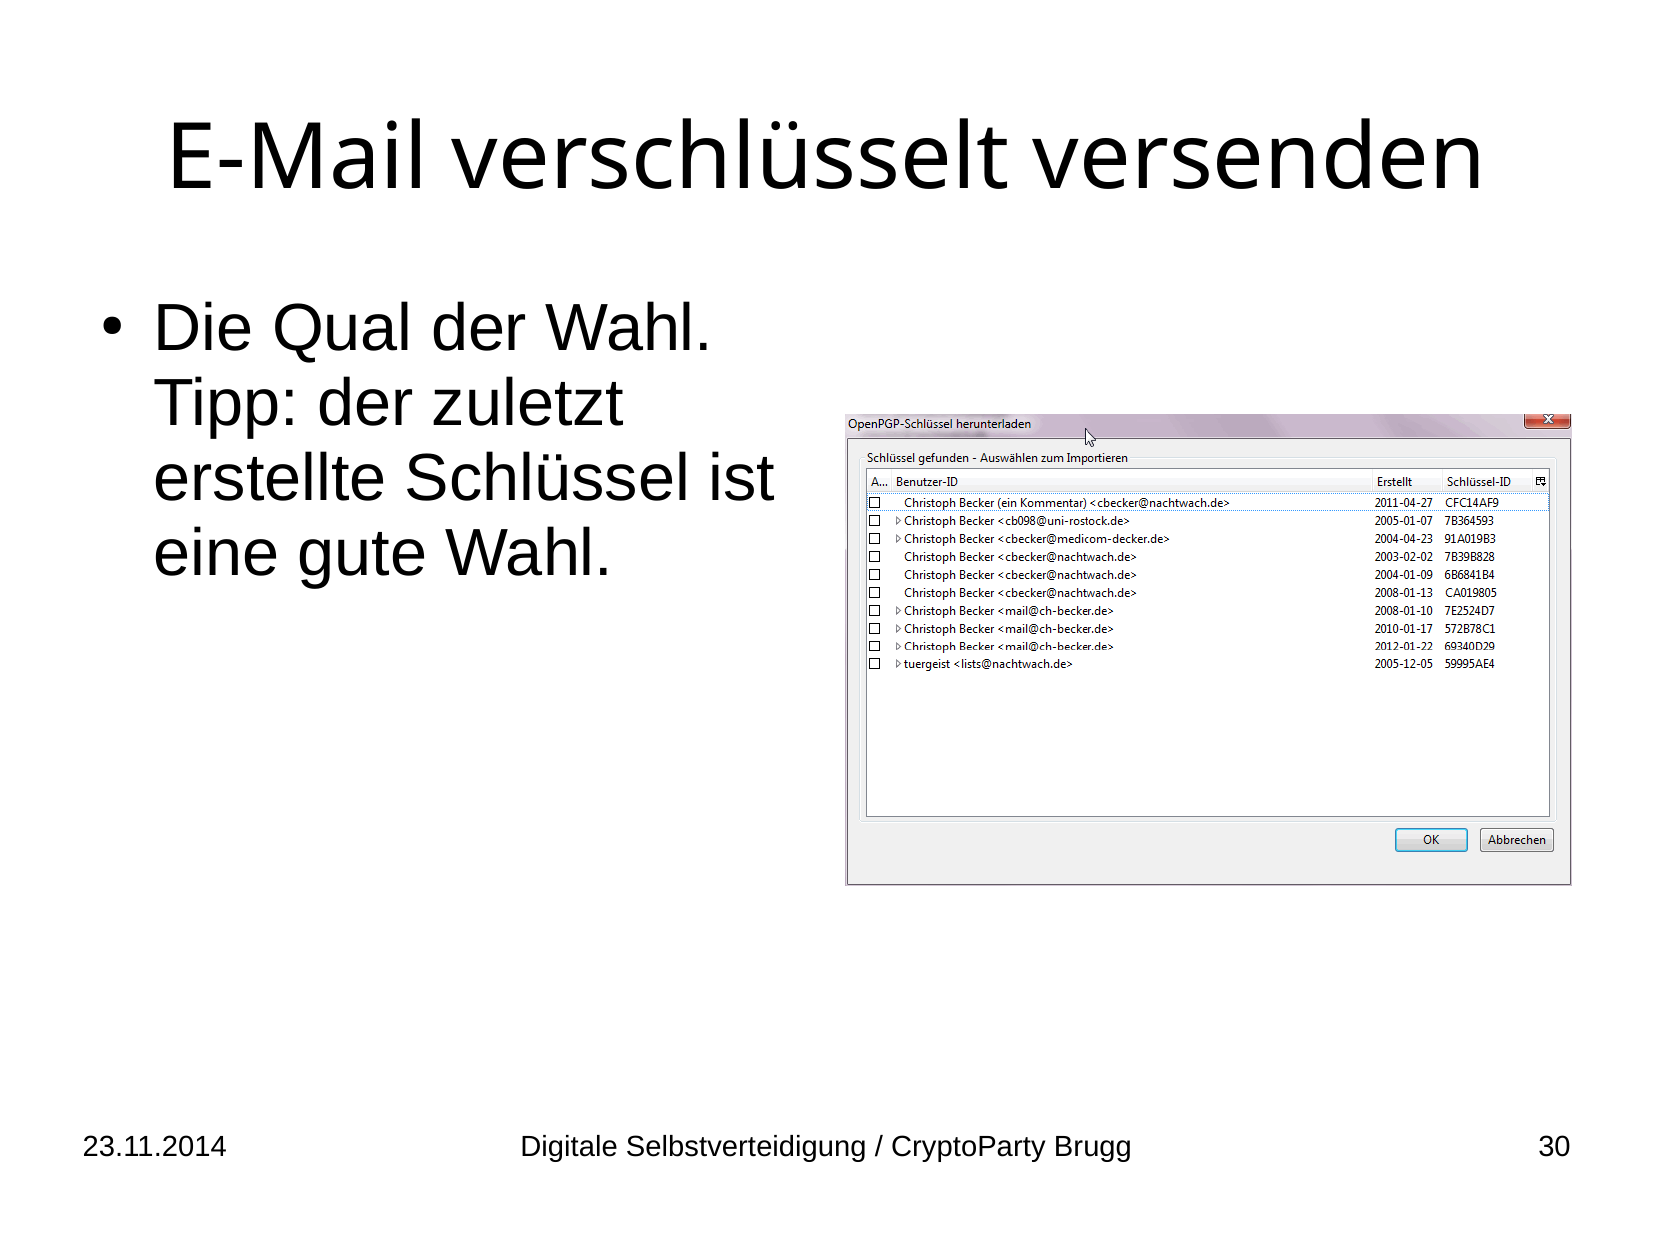

# E-Mail verschlüsselt versenden
Die Qual der Wahl. Tipp: der zuletzt erstellte Schlüssel ist eine gute Wahl.
23.11.2014
Digitale Selbstverteidigung / CryptoParty Brugg
30